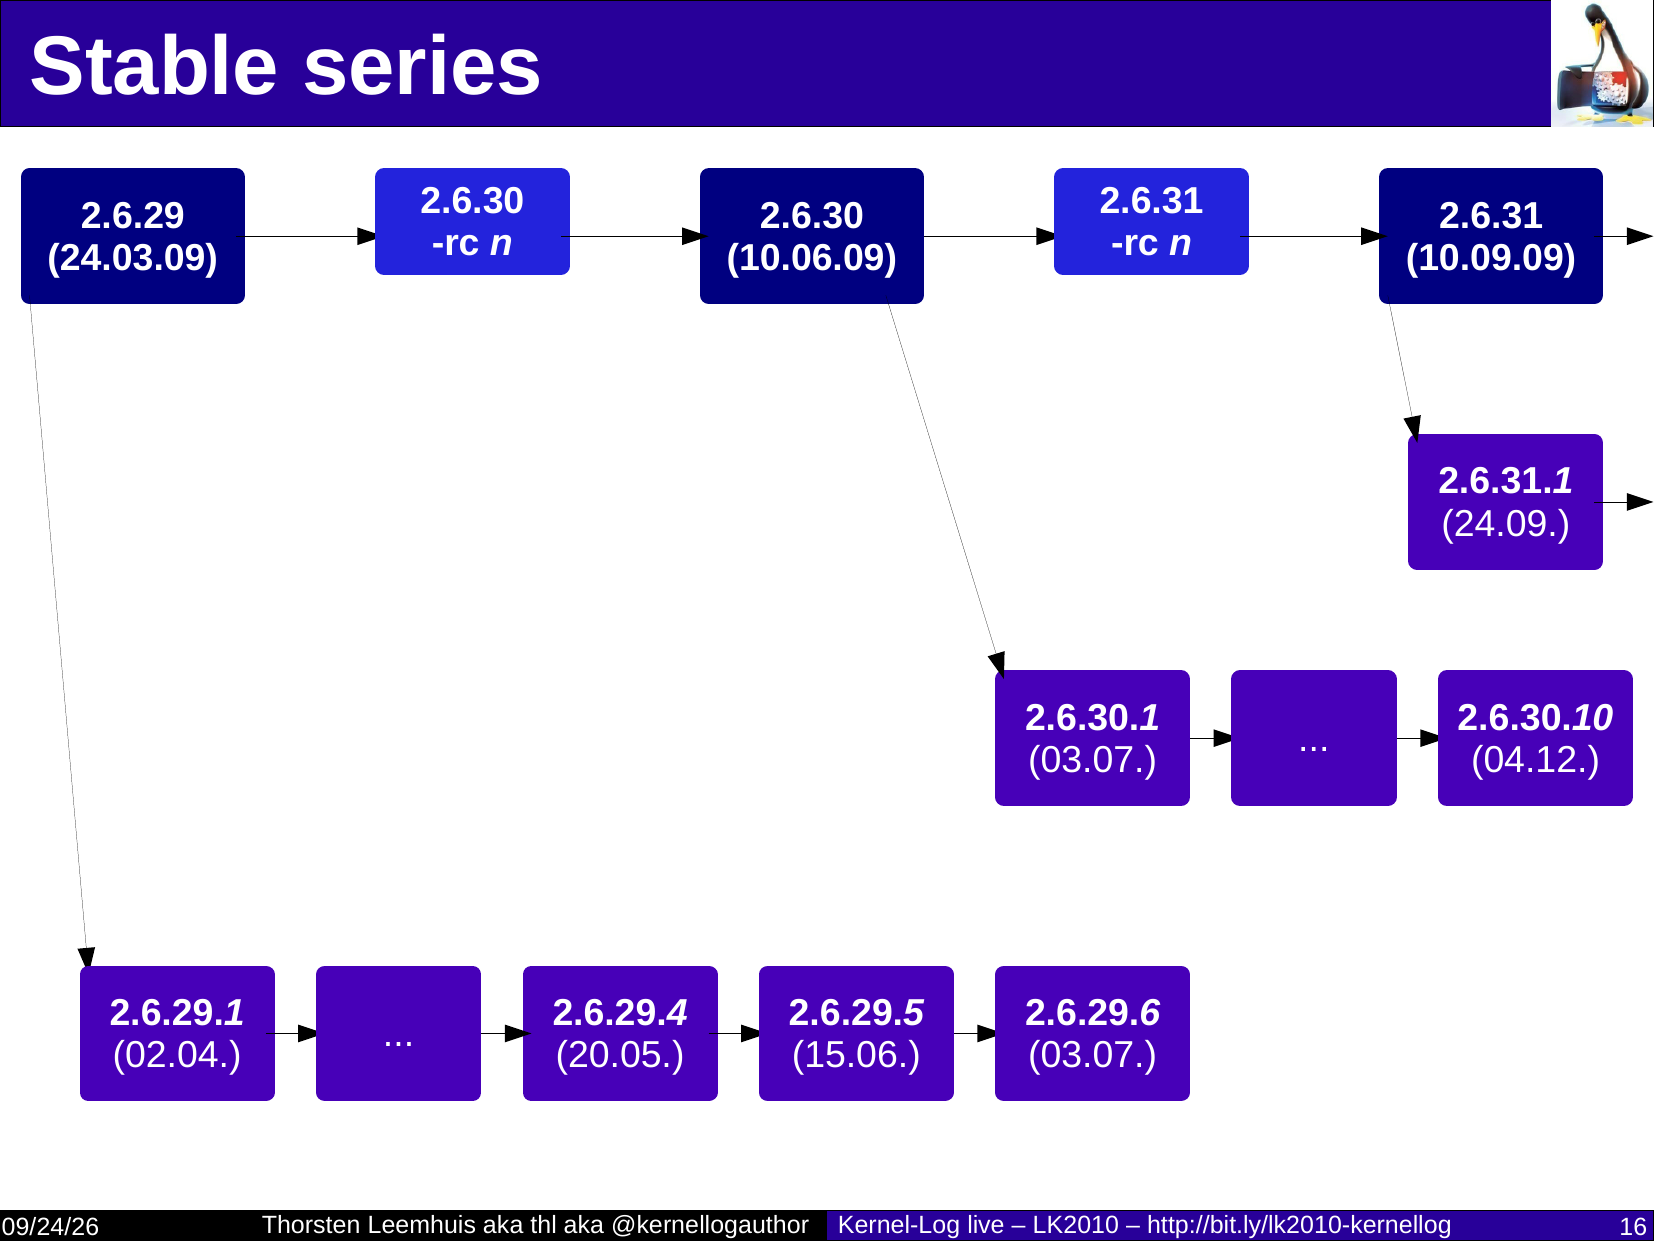

# Stable series
2.6.29
(24.03.09)
2.6.30
-rc n
2.6.30
(10.06.09)
2.6.31
-rc n
2.6.31
(10.09.09)
2.6.31.1
(24.09.)
2.6.30.1
(03.07.)
...
2.6.30.10
(04.12.)
2.6.29.1
(02.04.)
...
2.6.29.4
(20.05.)
2.6.29.5
(15.06.)
2.6.29.6
(03.07.)
16